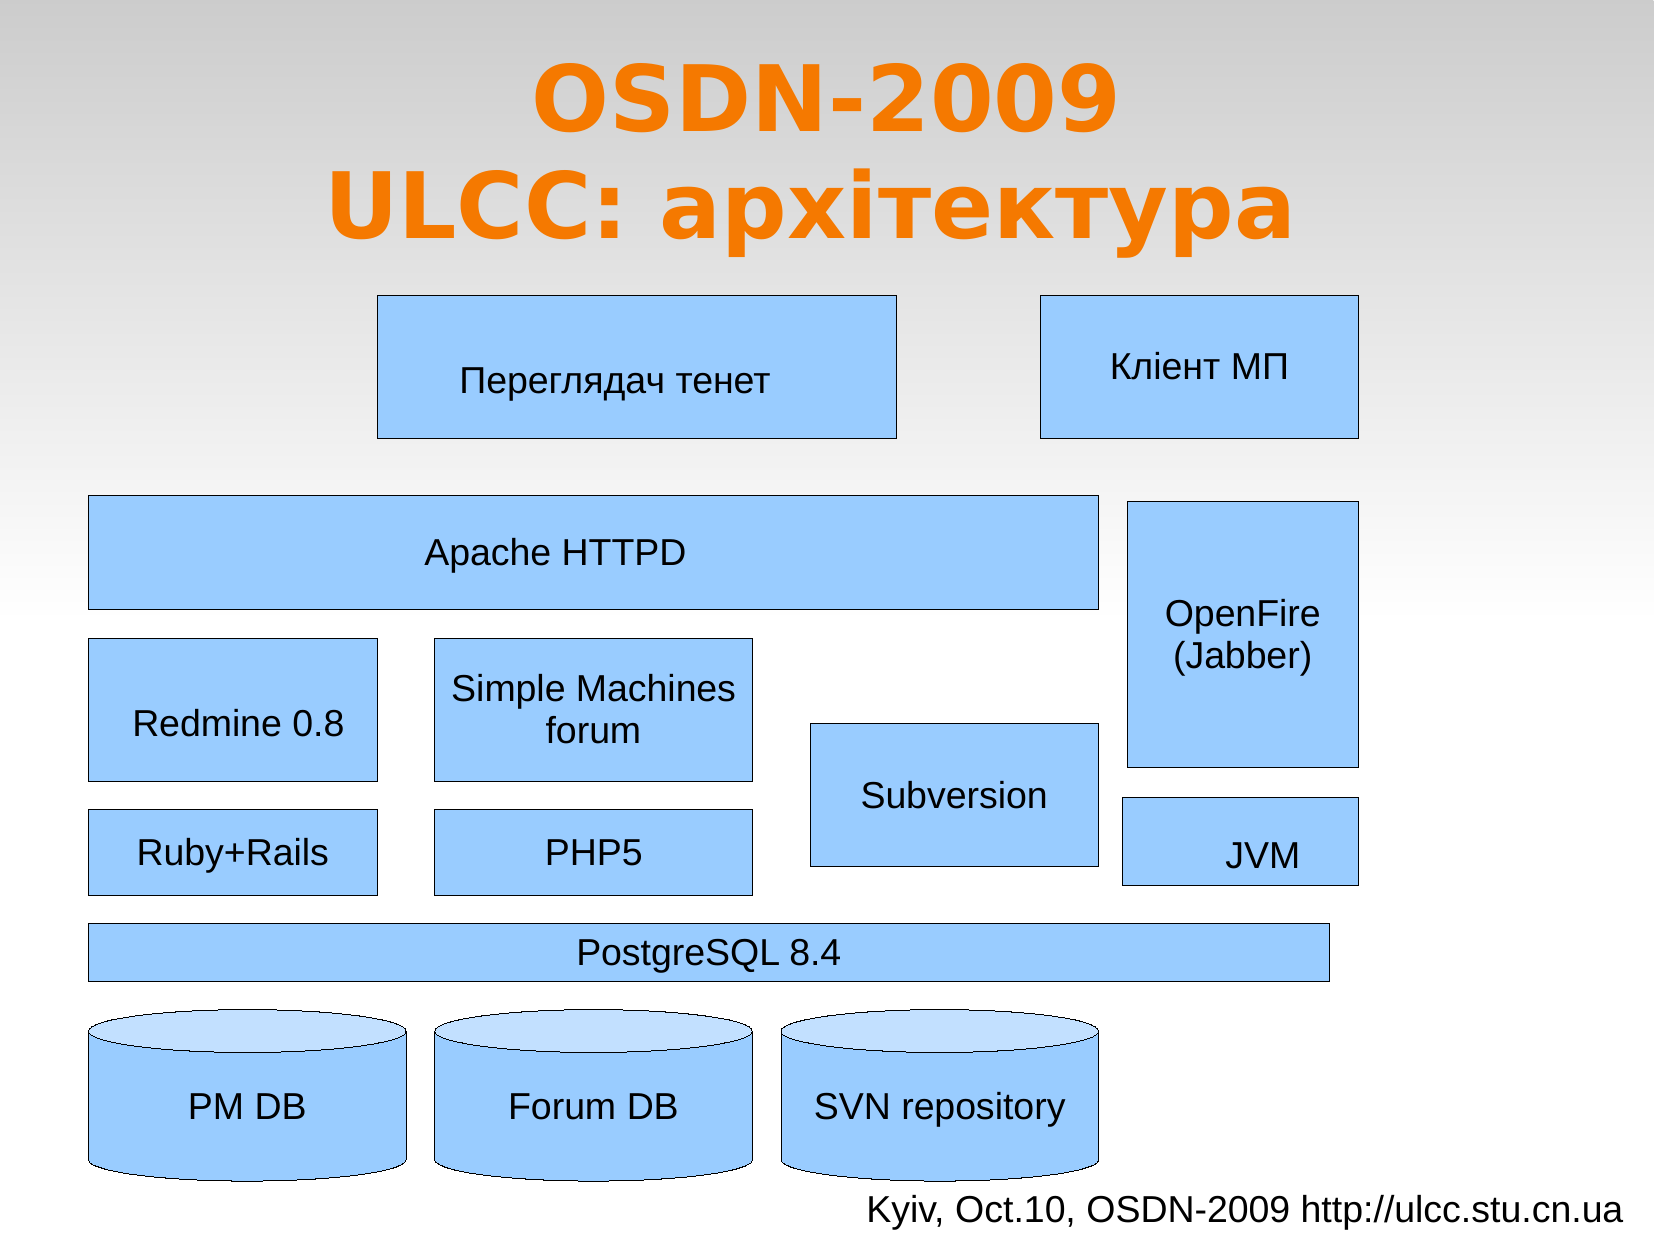

# OSDN-2009 ULCC: архітектура
Кліент МП
Переглядач тенет
OpenFire
(Jabber)
Apache HTTPD
Simple Machines
forum
Redmine 0.8
Subversion
Ruby+Rails
PHP5
JVM
PostgreSQL 8.4
PM DB
Forum DB
SVN repository
Kyiv, Oct.10, OSDN-2009 http://ulcc.stu.cn.ua